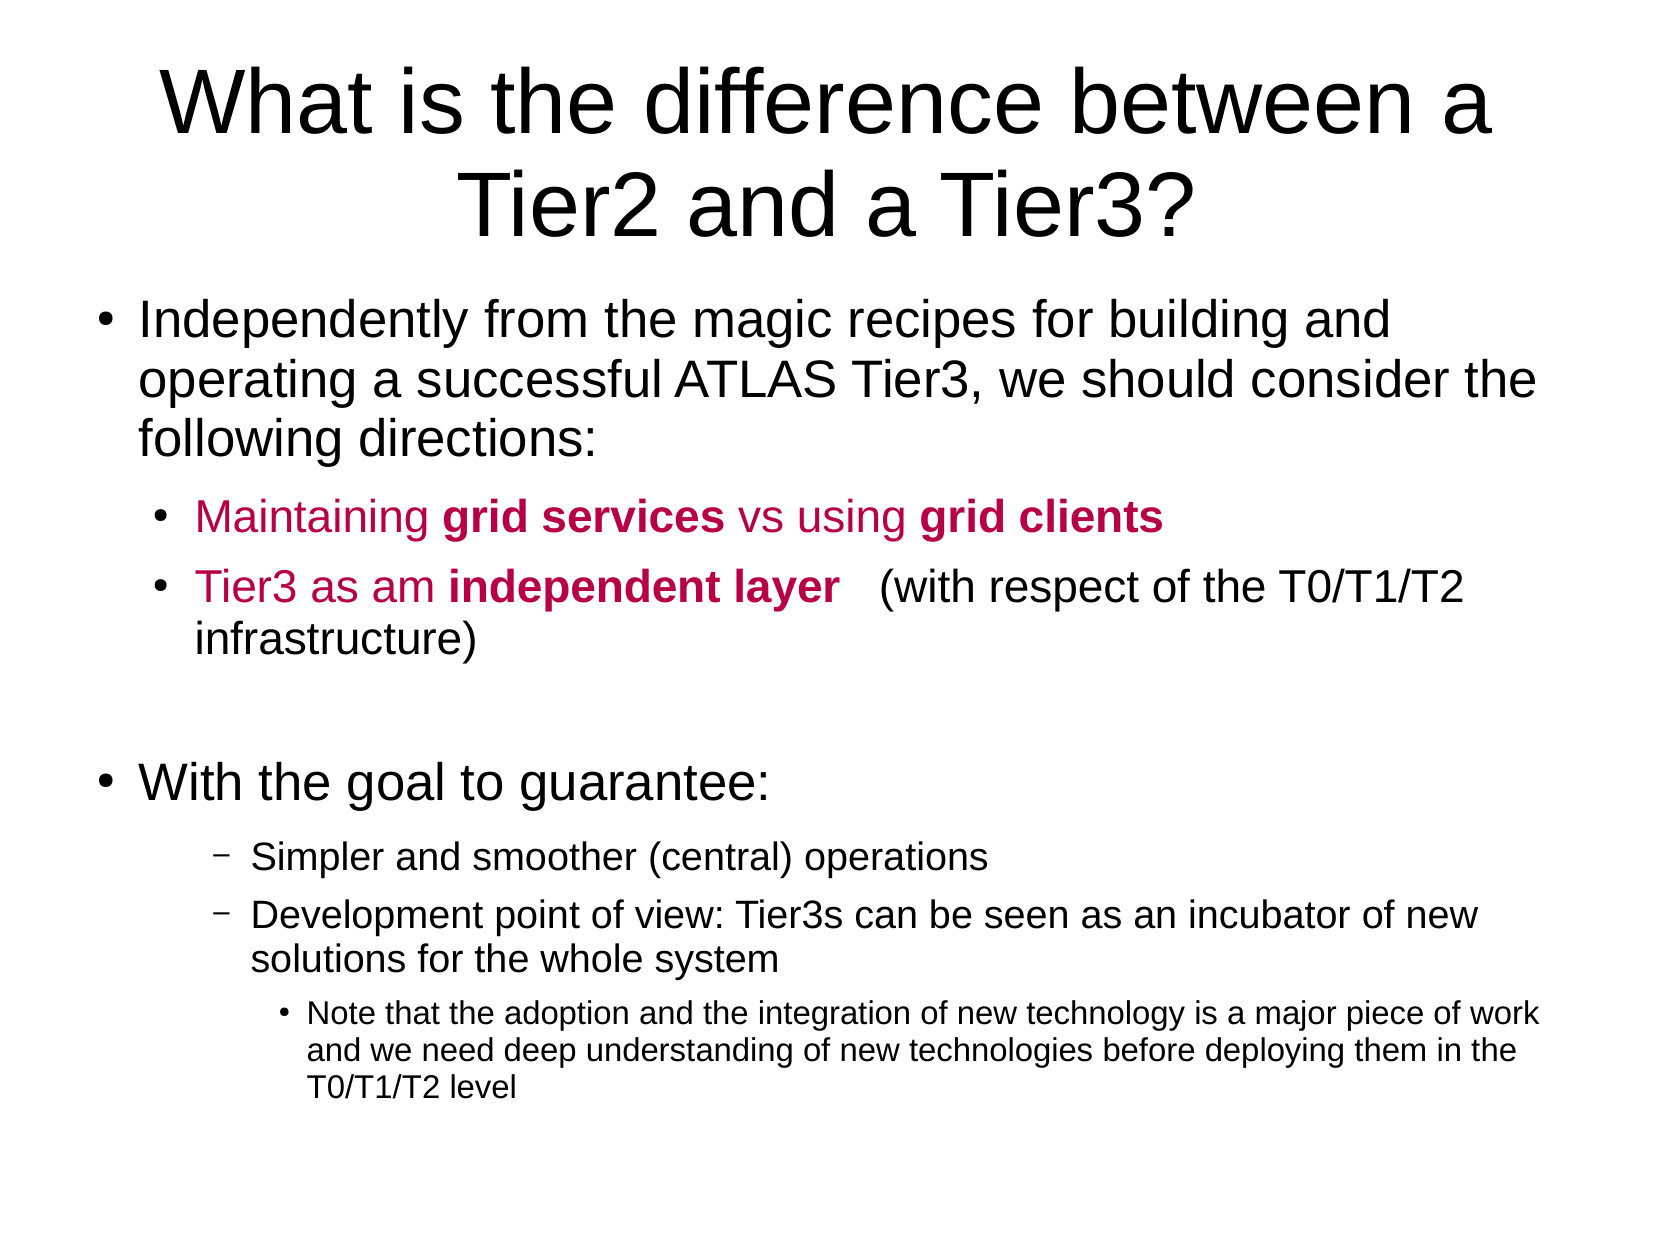

# What is the difference between a Tier2 and a Tier3?
Independently from the magic recipes for building and operating a successful ATLAS Tier3, we should consider the following directions:
Maintaining grid services vs using grid clients
Tier3 as am independent layer (with respect of the T0/T1/T2 infrastructure)
With the goal to guarantee:
Simpler and smoother (central) operations
Development point of view: Tier3s can be seen as an incubator of new solutions for the whole system
Note that the adoption and the integration of new technology is a major piece of work and we need deep understanding of new technologies before deploying them in the T0/T1/T2 level